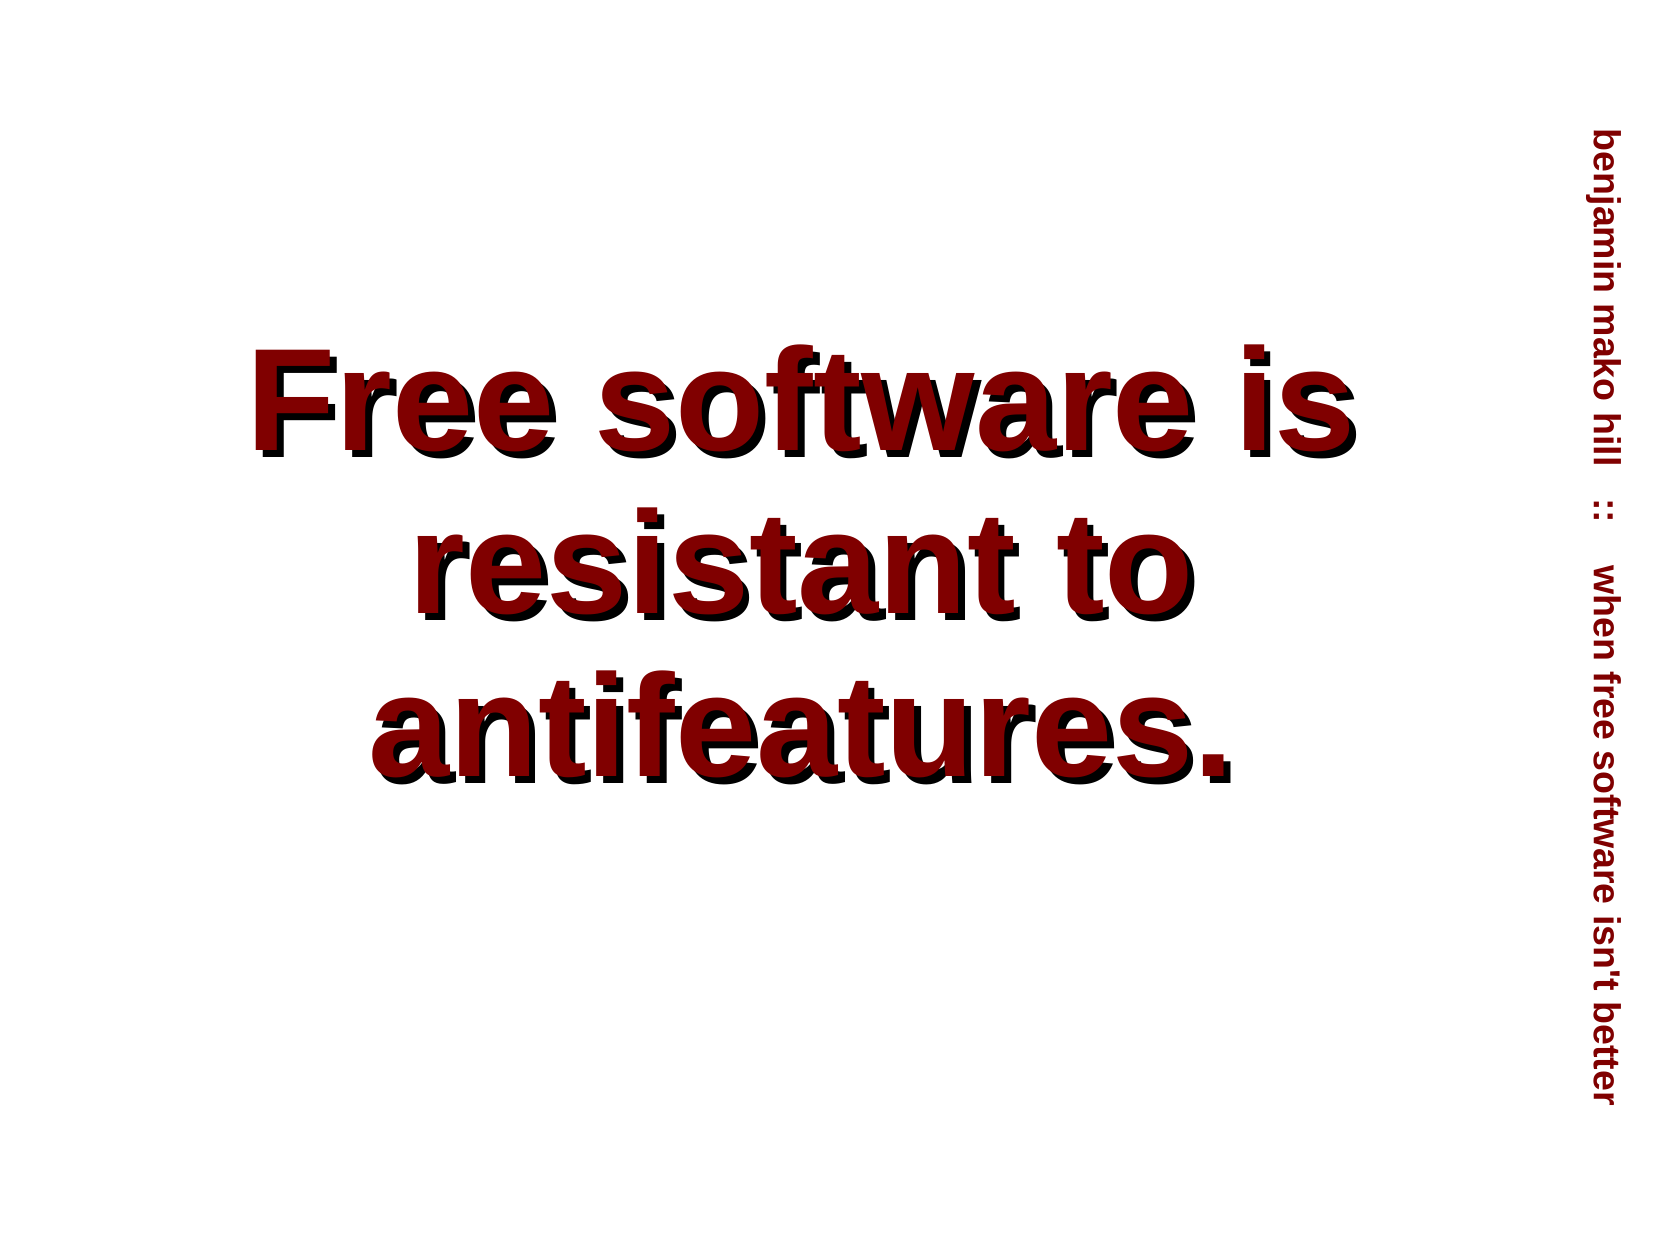

# Free software is resistant to antifeatures.